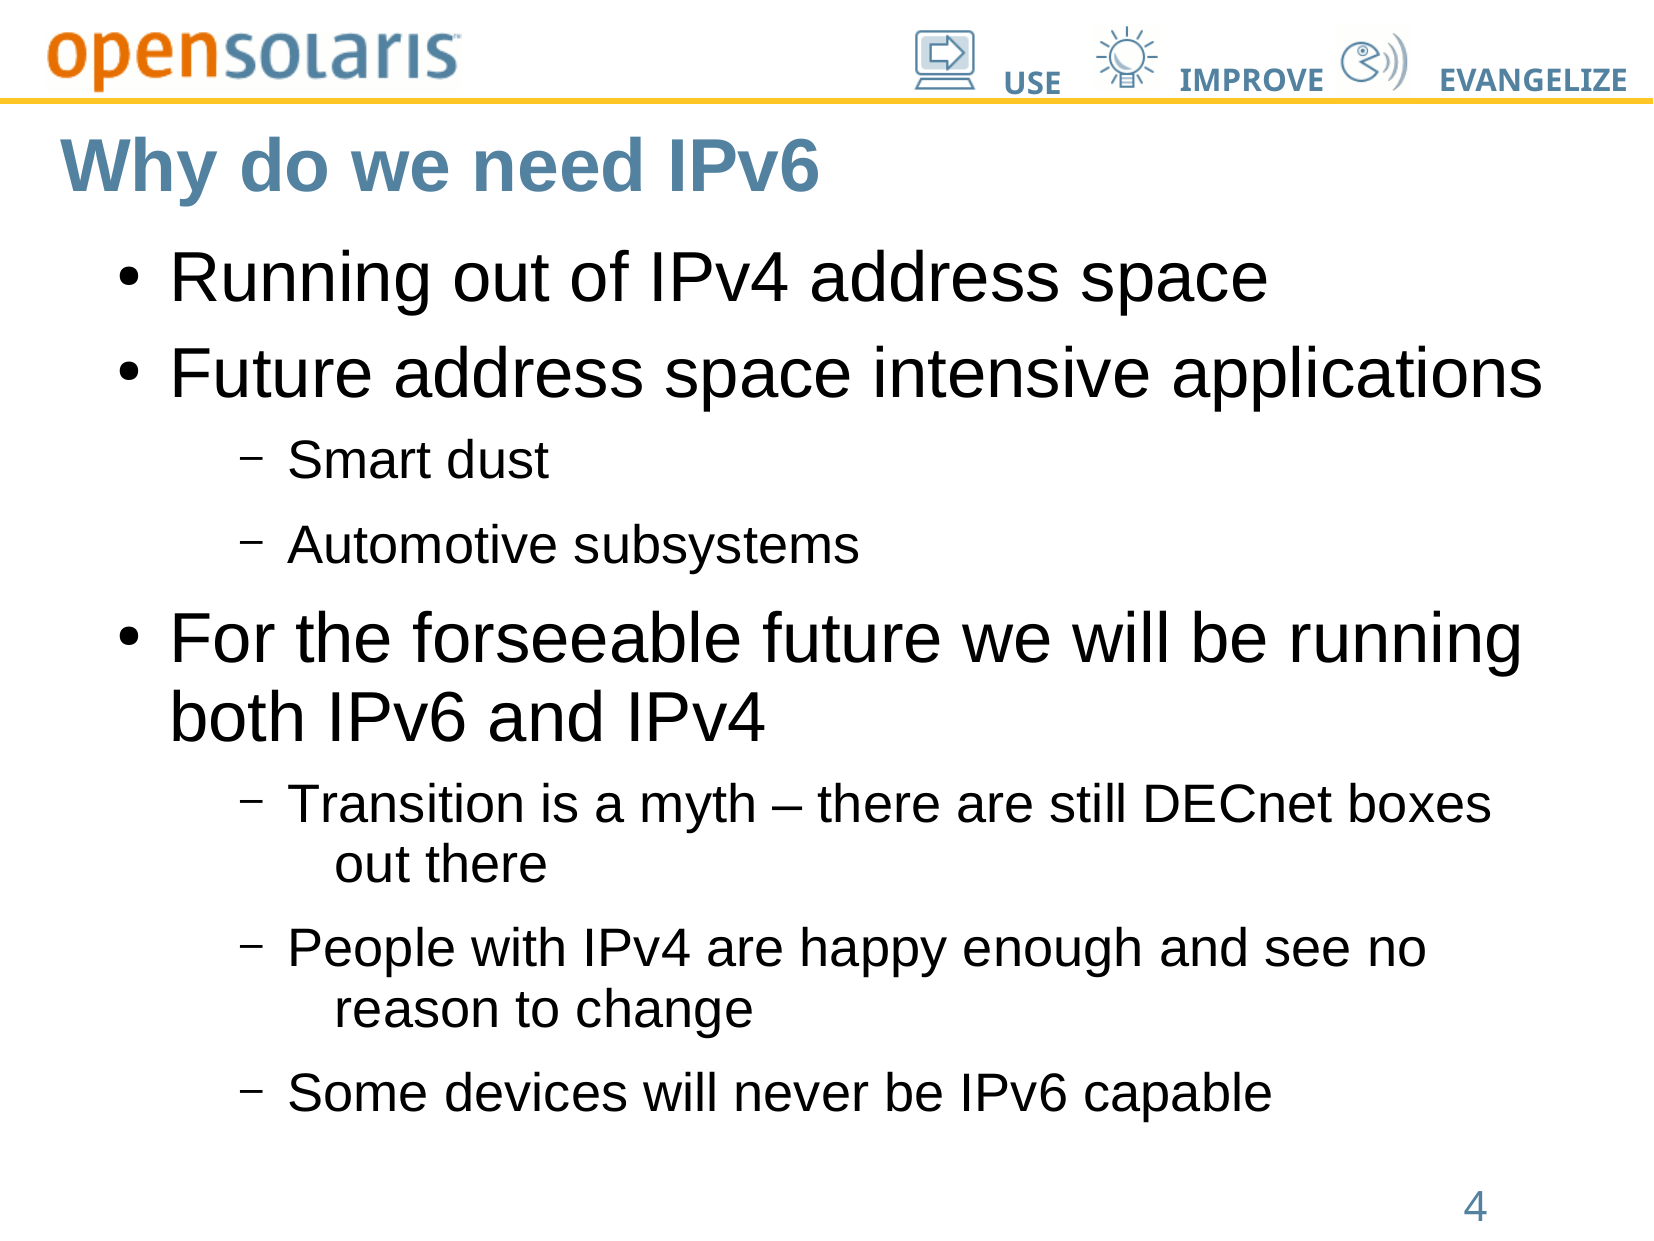

# Why do we need IPv6
Running out of IPv4 address space
Future address space intensive applications
Smart dust
Automotive subsystems
For the forseeable future we will be running both IPv6 and IPv4
Transition is a myth – there are still DECnet boxes out there
People with IPv4 are happy enough and see no reason to change
Some devices will never be IPv6 capable